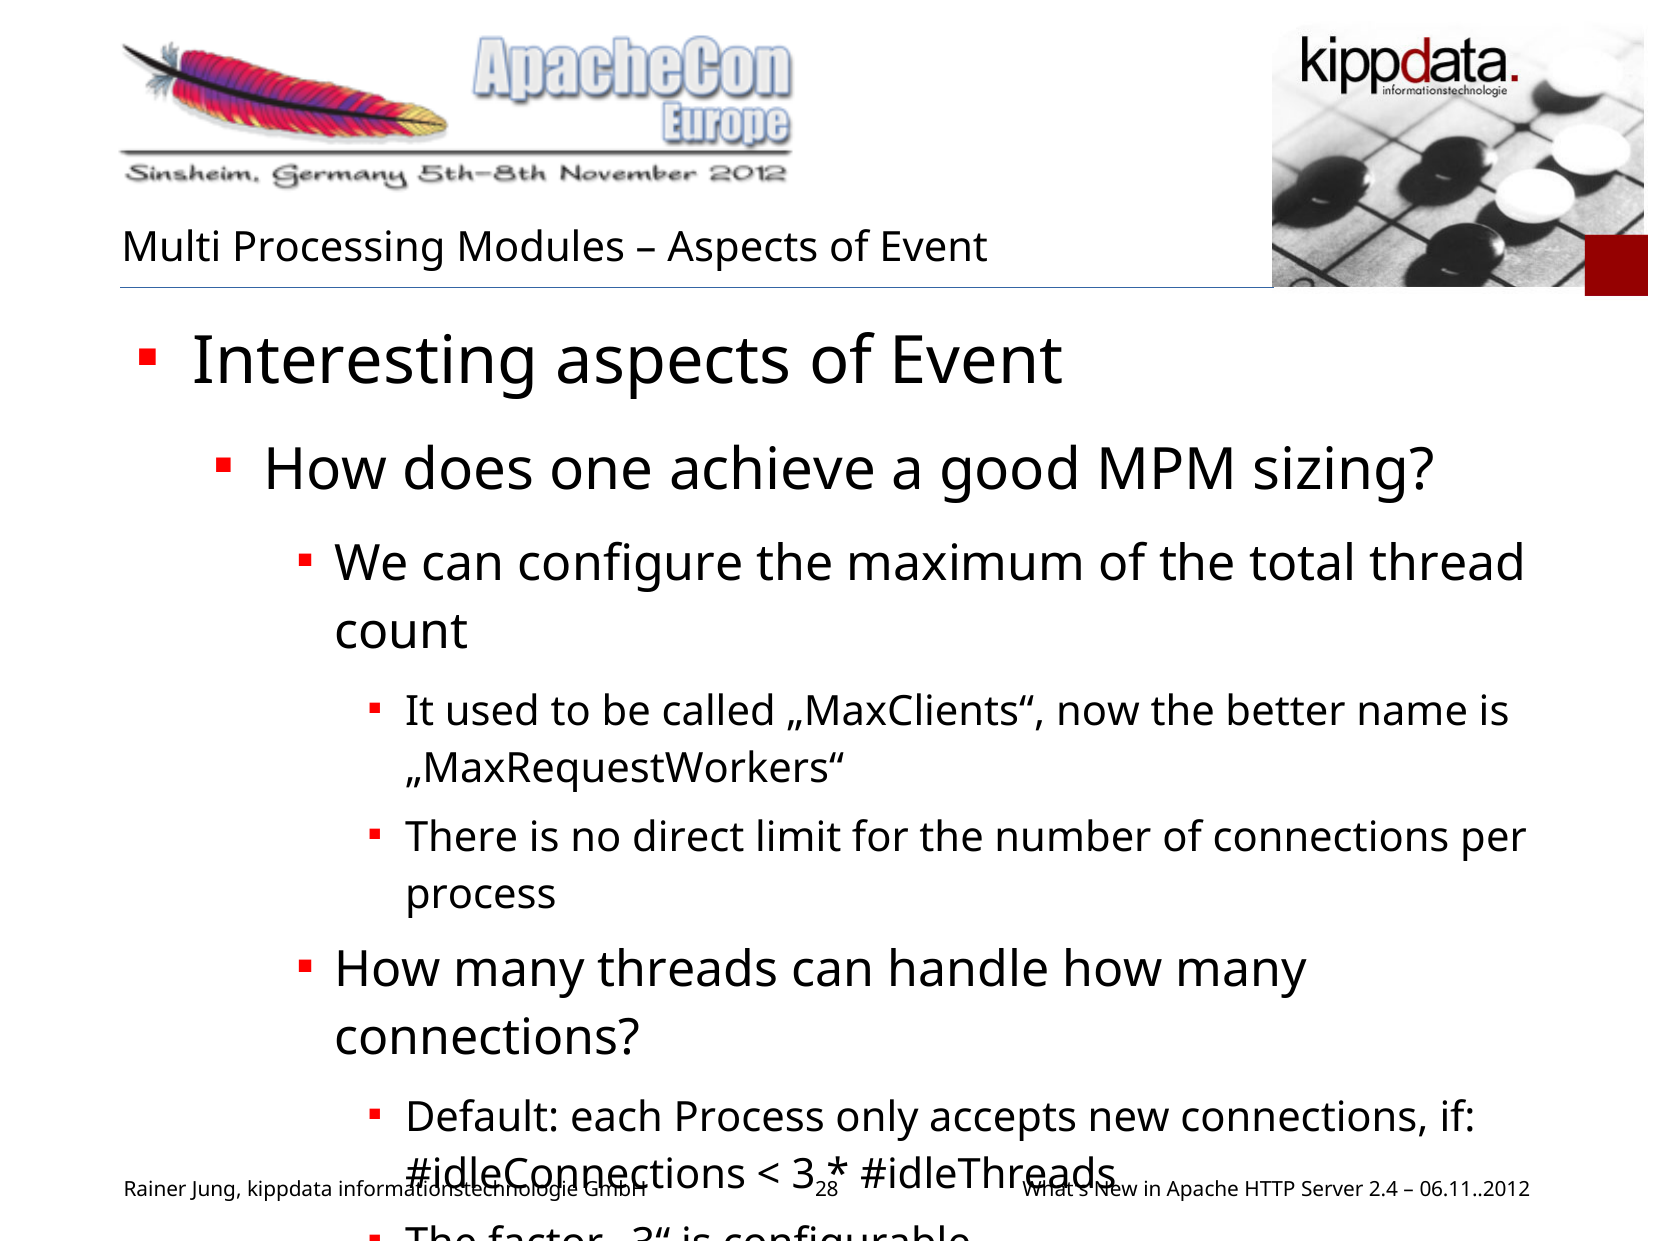

# Multi Processing Modules – Aspects of Event
Interesting aspects of Event
How does one achieve a good MPM sizing?
We can configure the maximum of the total thread count
It used to be called „MaxClients“, now the better name is „MaxRequestWorkers“
There is no direct limit for the number of connections per process
How many threads can handle how many connections?
Default: each Process only accepts new connections, if: #idleConnections < 3 * #idleThreads
The factor „3“ is configurable